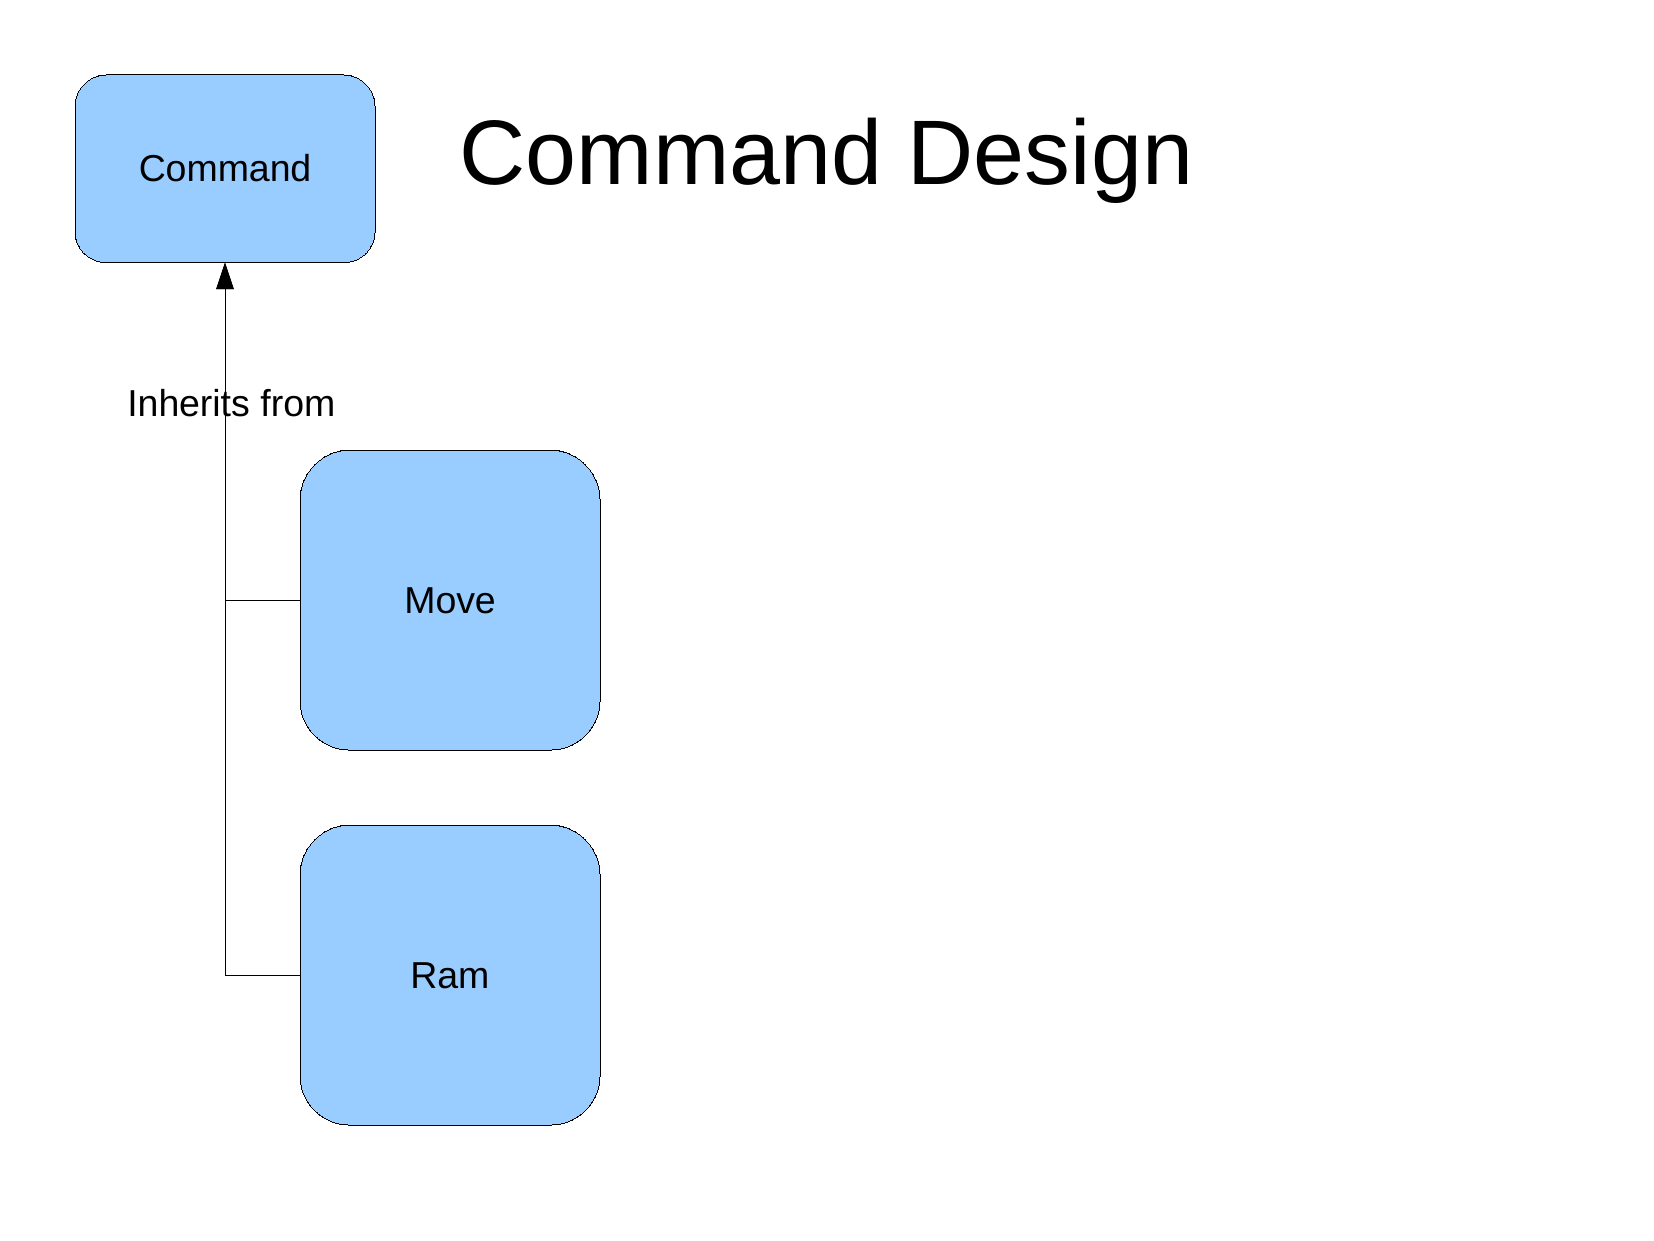

# Command Design
Command
Inherits from
Move
Ram